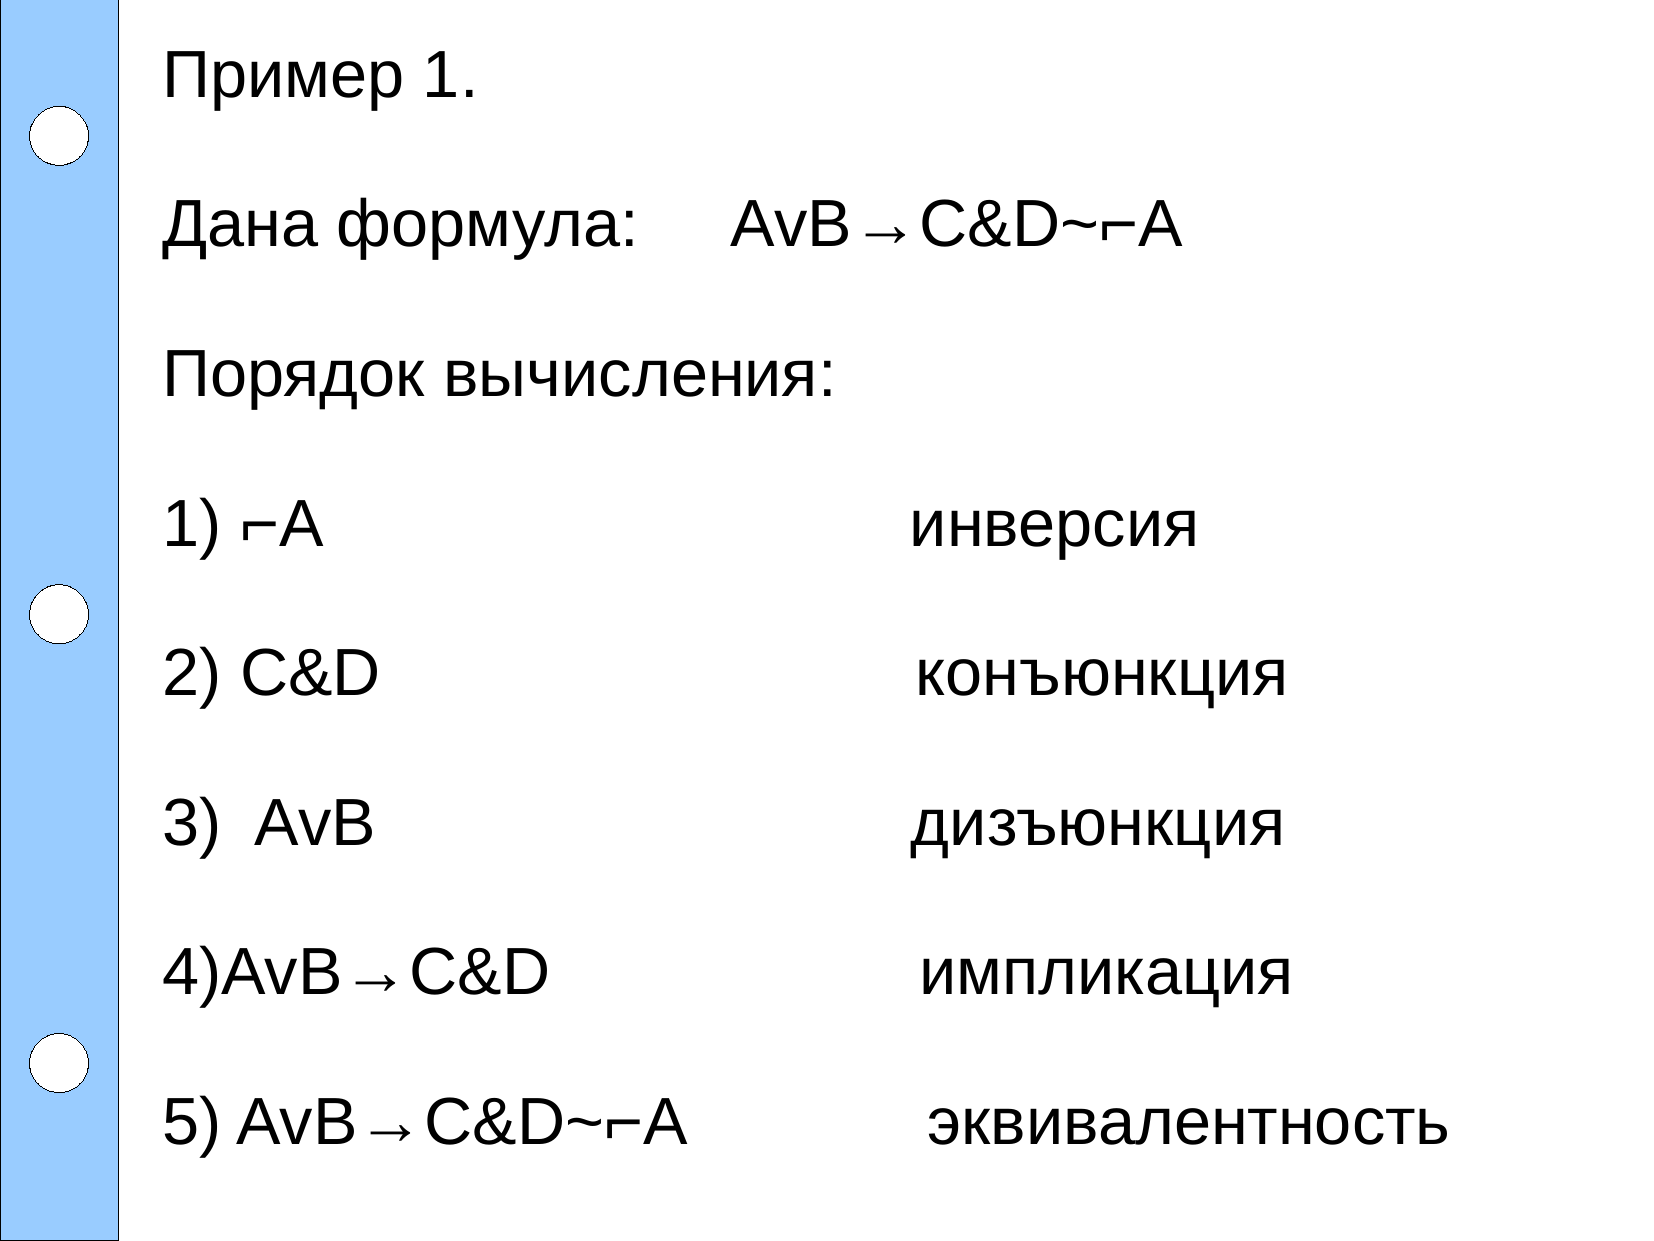

Пример 1.
Дана формула: AvB→C&D~⌐A
Порядок вычисления:
1) ⌐A инверсия
2) C&D конъюнкция
3) AvB дизъюнкция
4)AvB→C&D импликация
5) AvB→C&D~⌐A эквивалентность